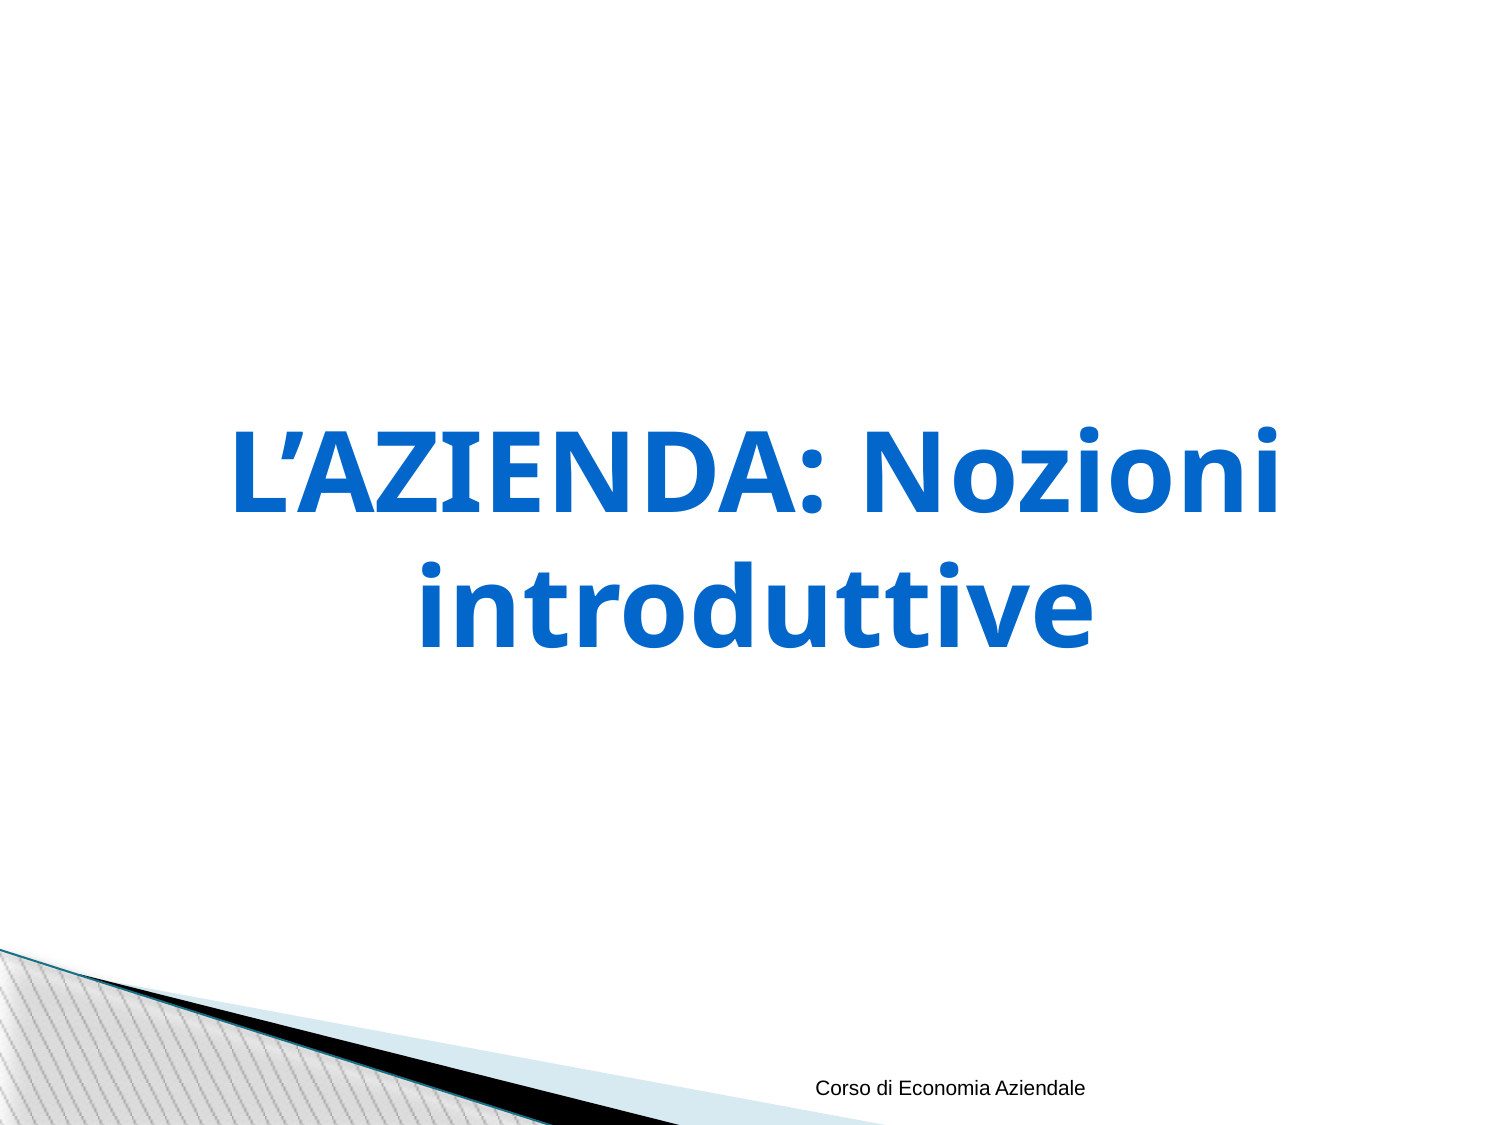

L’AZIENDA: Nozioni introduttive
Corso di Economia Aziendale